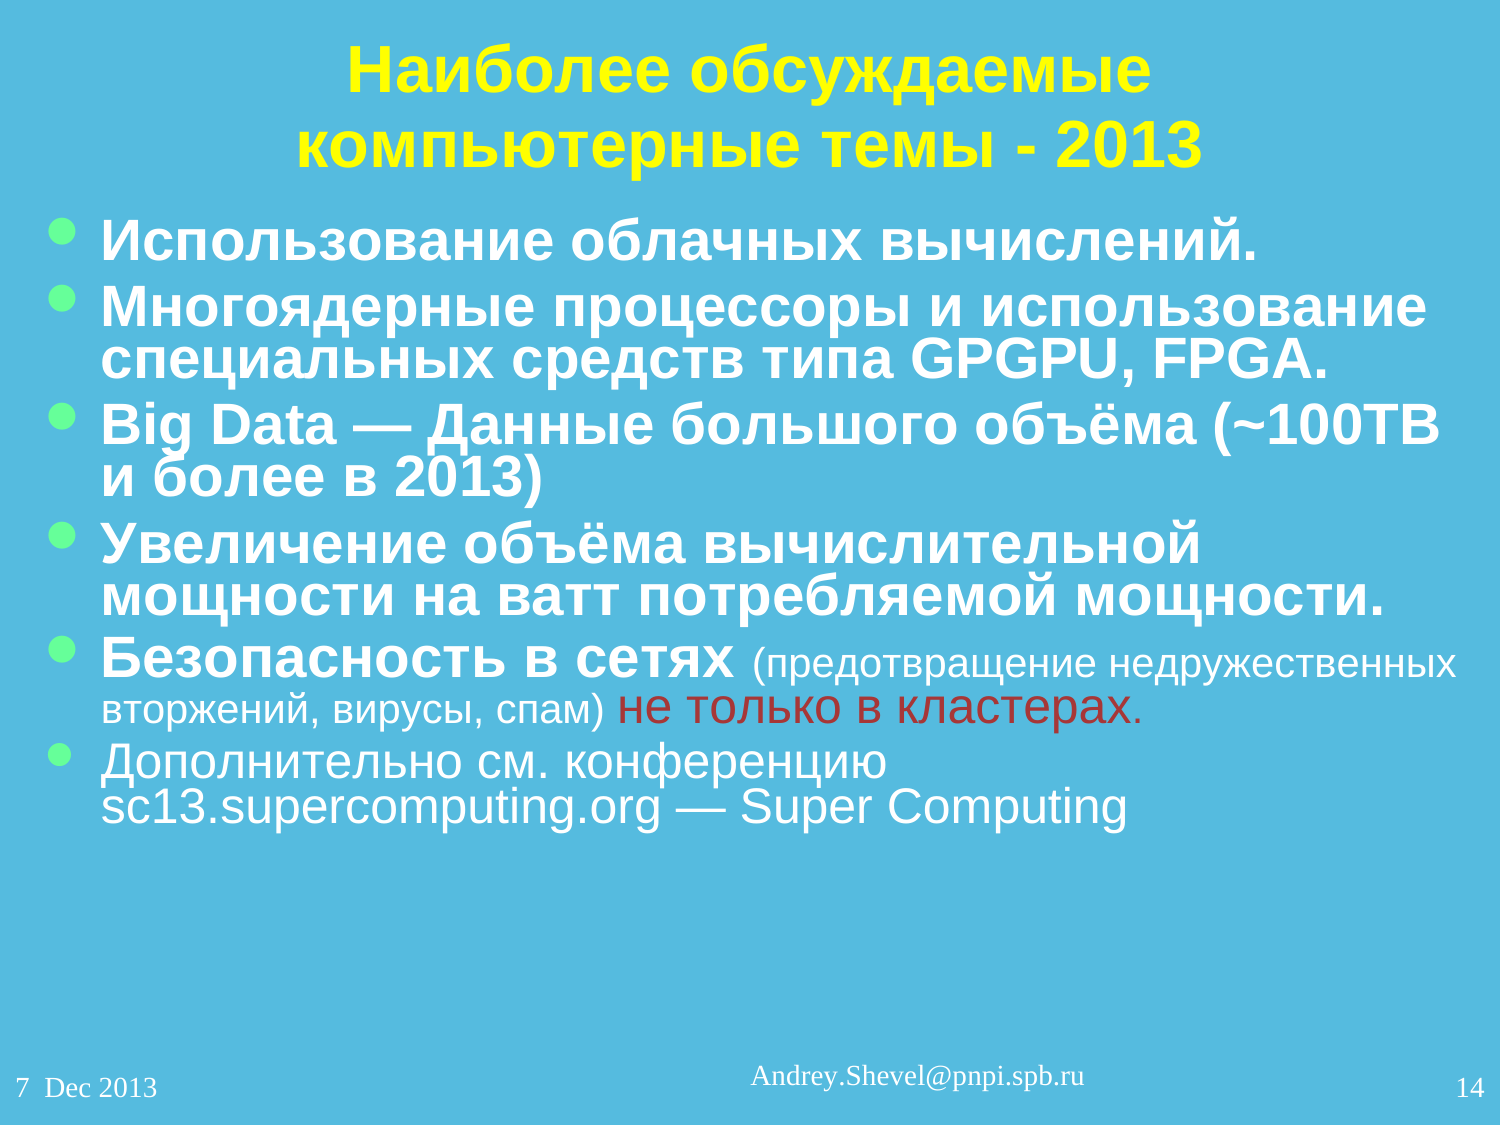

# Наиболее обсуждаемые компьютерные темы - 2013
Использование облачных вычислений.
Многоядерные процессоры и использование специальных средств типа GPGPU, FPGA.
Big Data — Данные большого объёма (~100TB и более в 2013)
Увеличение объёма вычислительной мощности на ватт потребляемой мощности.
Безопасность в сетях (предотвращение недружественных вторжений, вирусы, спам) не только в кластерах.
Дополнительно см. конференцию sc13.supercomputing.org — Super Computing
14